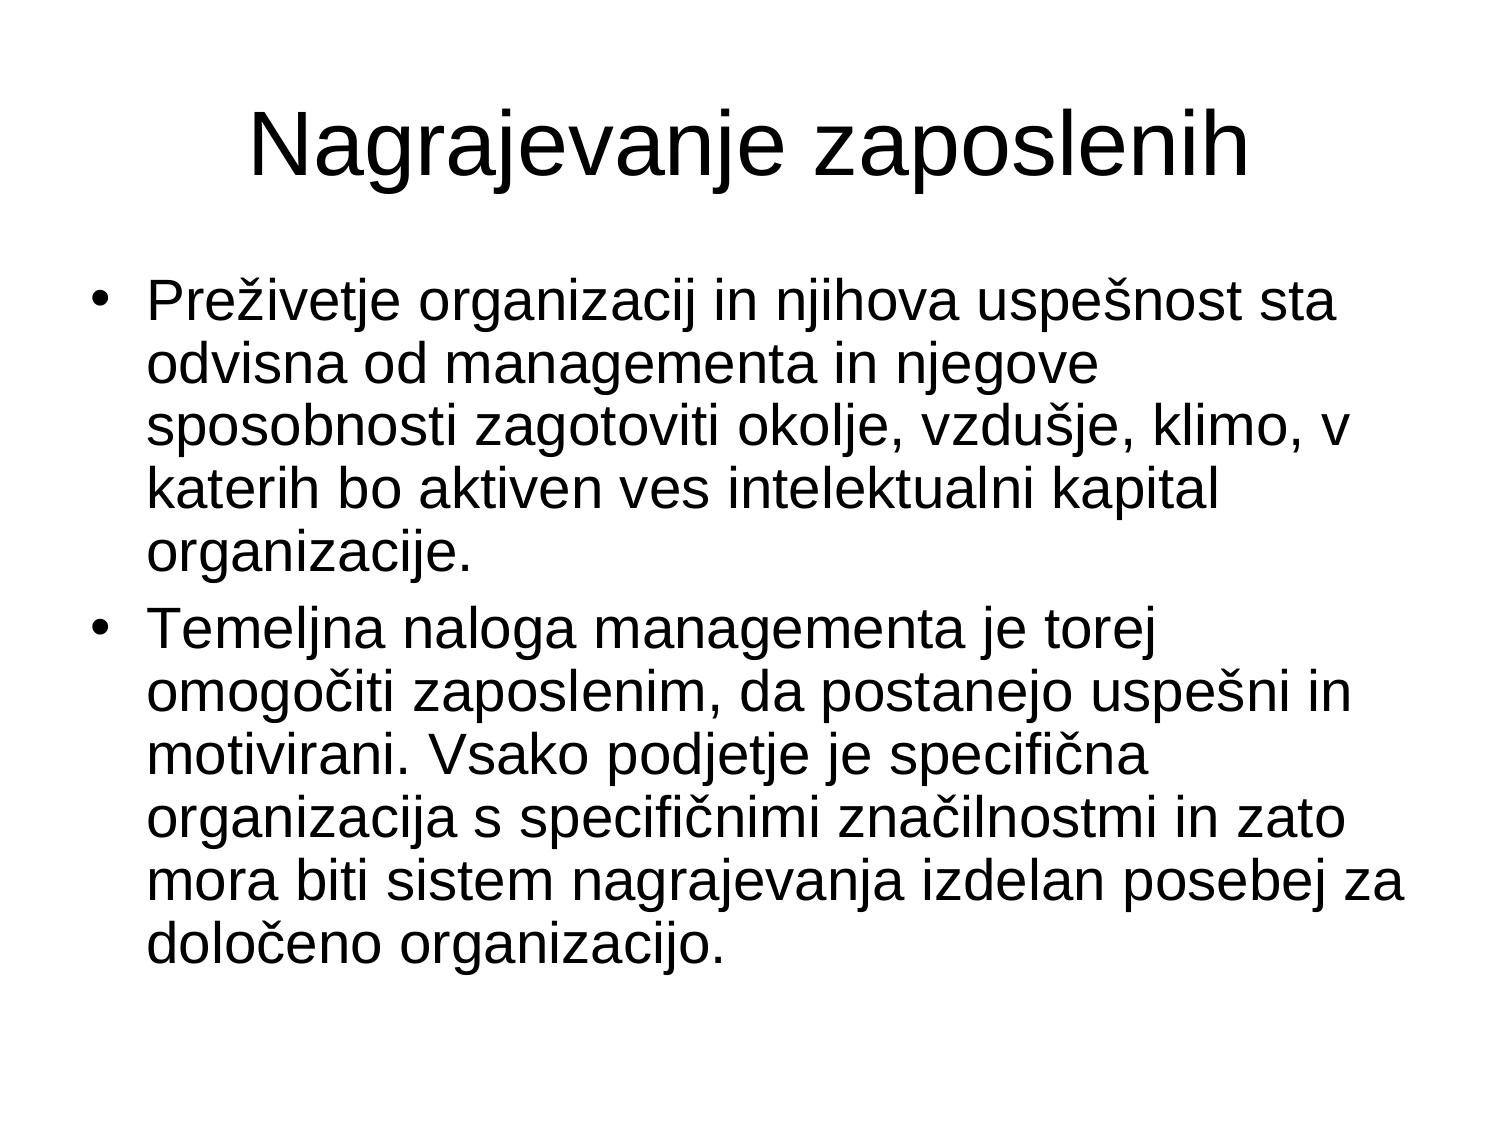

# Nagrajevanje zaposlenih
Preživetje organizacij in njihova uspešnost sta odvisna od managementa in njegove sposobnosti zagotoviti okolje, vzdušje, klimo, v katerih bo aktiven ves intelektualni kapital organizacije.
Temeljna naloga managementa je torej omogočiti zaposlenim, da postanejo uspešni in motivirani. Vsako podjetje je specifična organizacija s specifičnimi značilnostmi in zato mora biti sistem nagrajevanja izdelan posebej za določeno organizacijo.